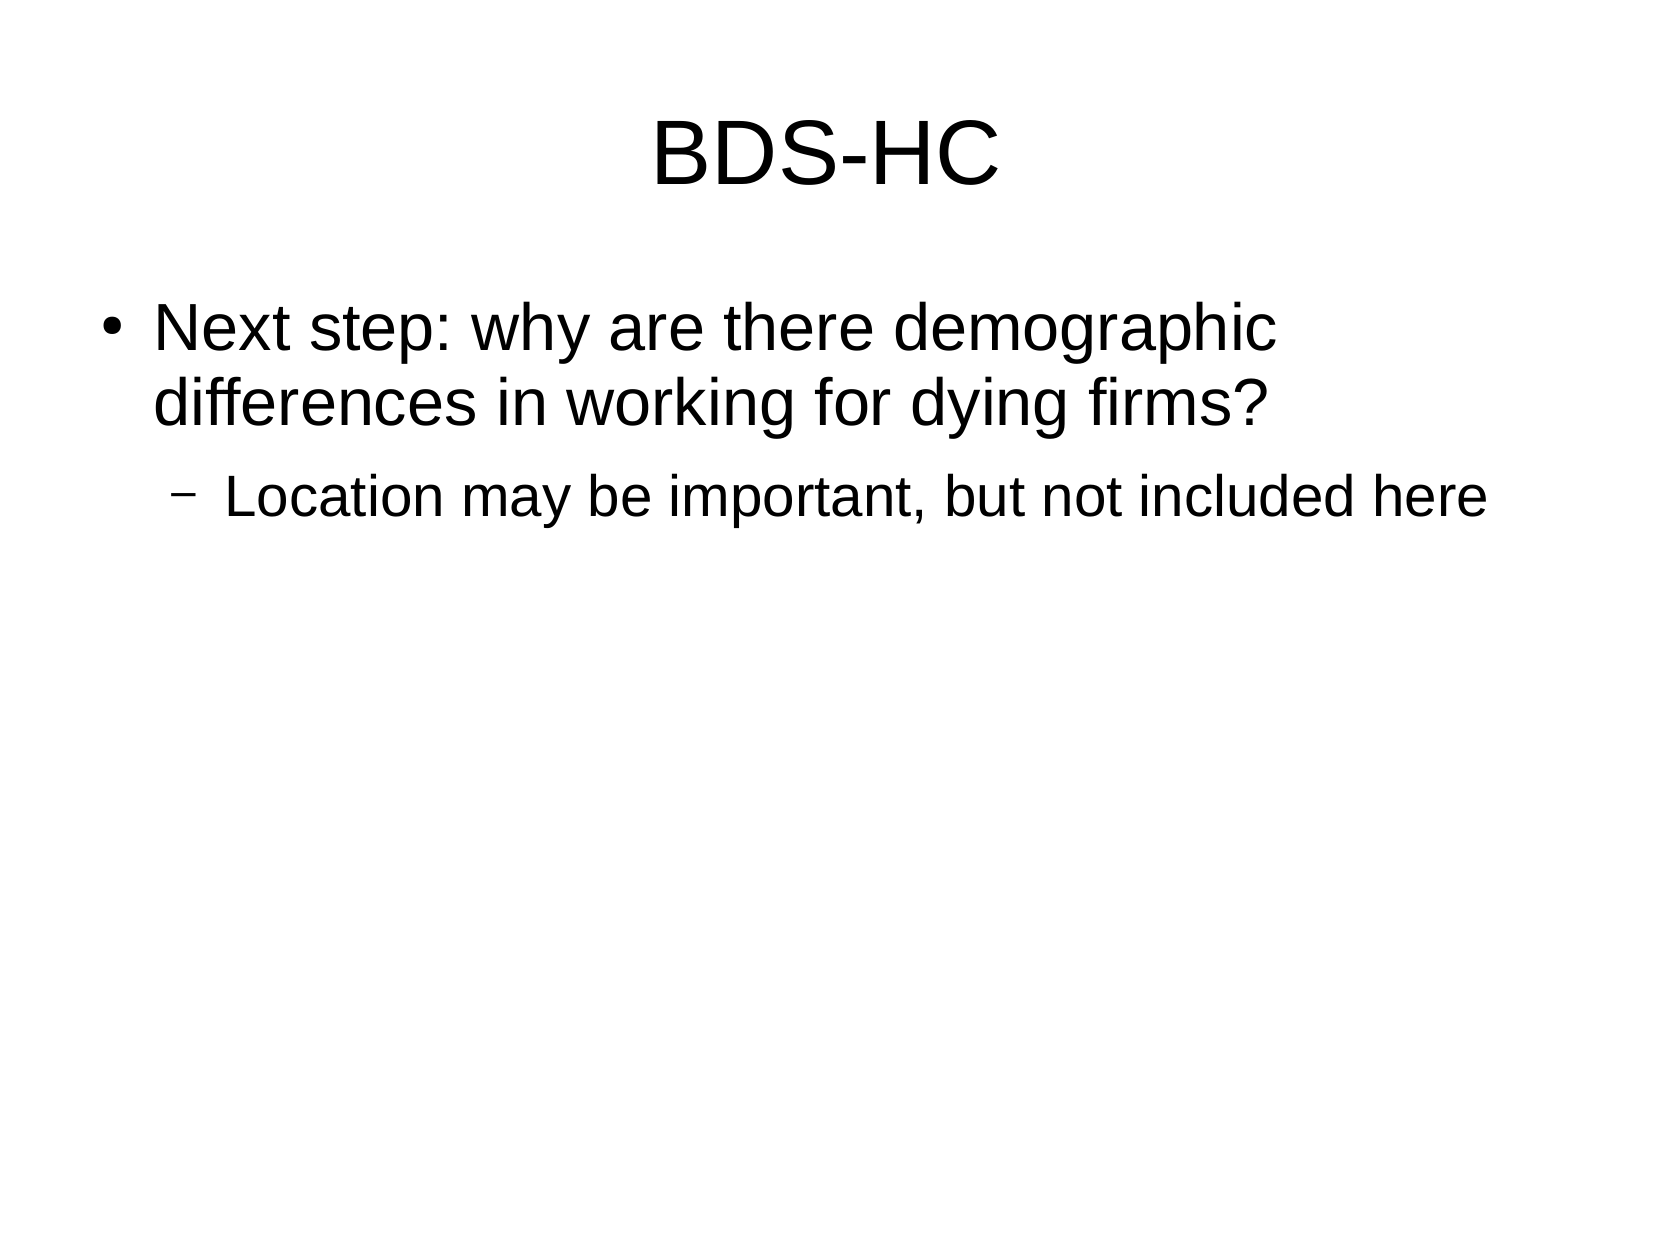

# BDS-HC
Next step: why are there demographic differences in working for dying firms?
Location may be important, but not included here